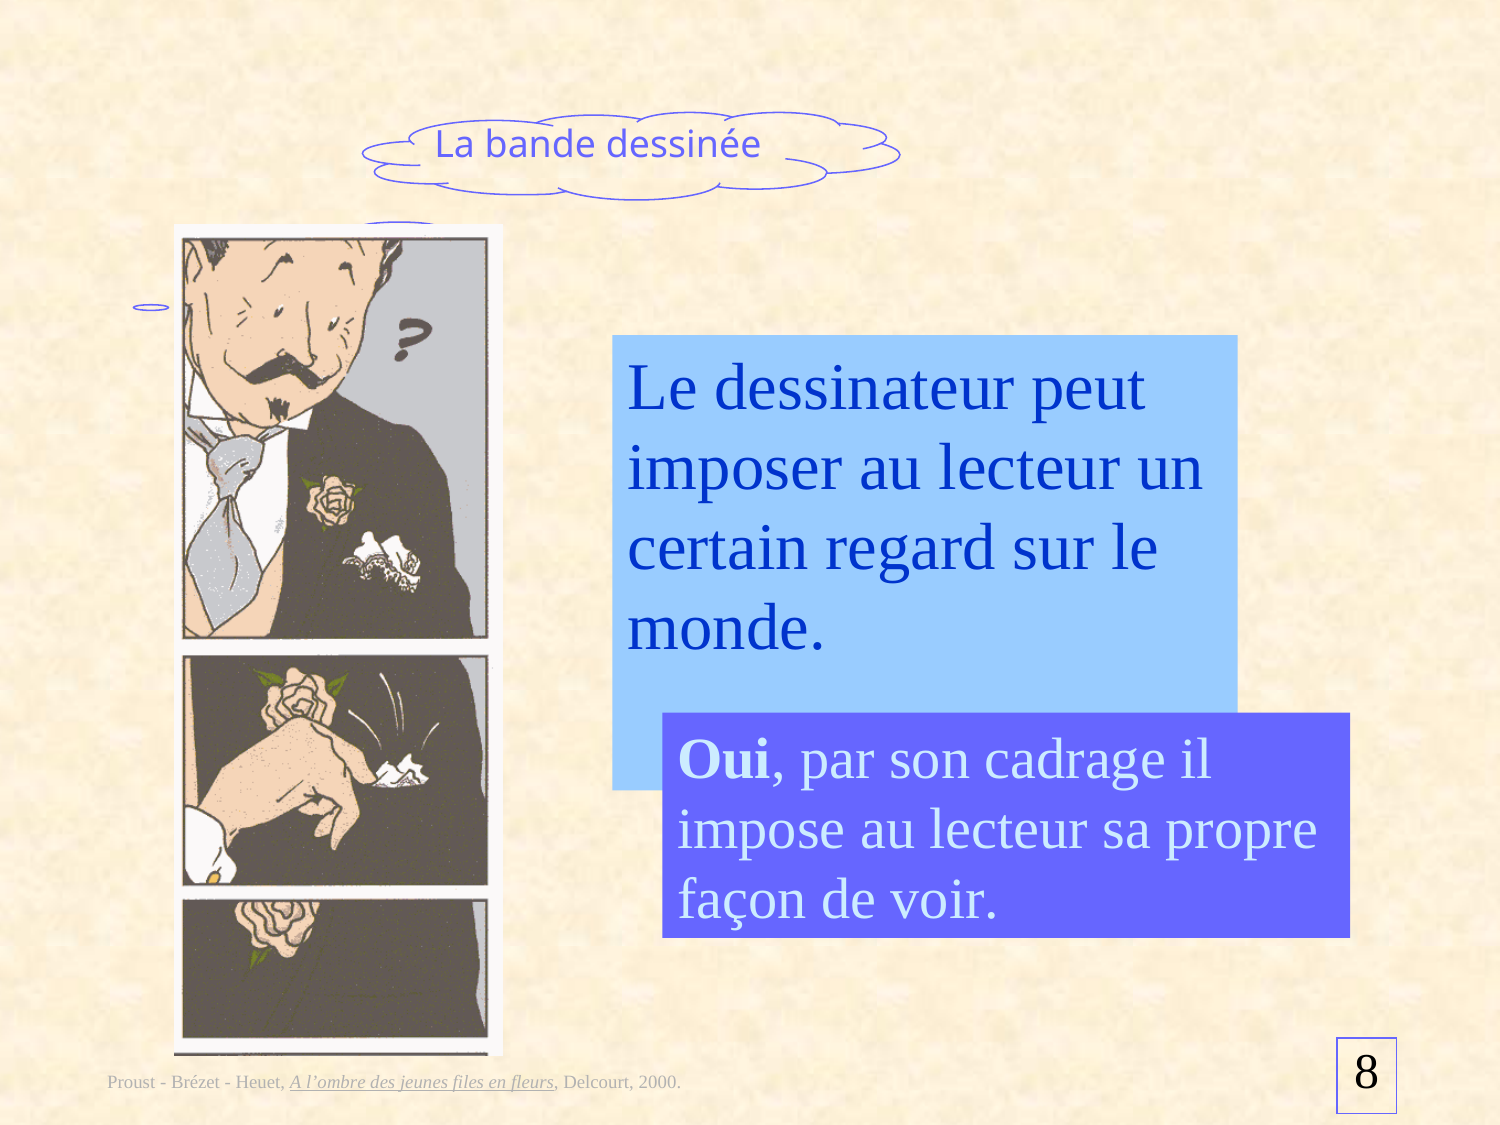

Le dessinateur peut imposer au lecteur un certain regard sur le monde.
Vrai / Faux ?
Oui, par son cadrage il impose au lecteur sa propre façon de voir.
8
 Proust - Brézet - Heuet, A l’ombre des jeunes files en fleurs, Delcourt, 2000.